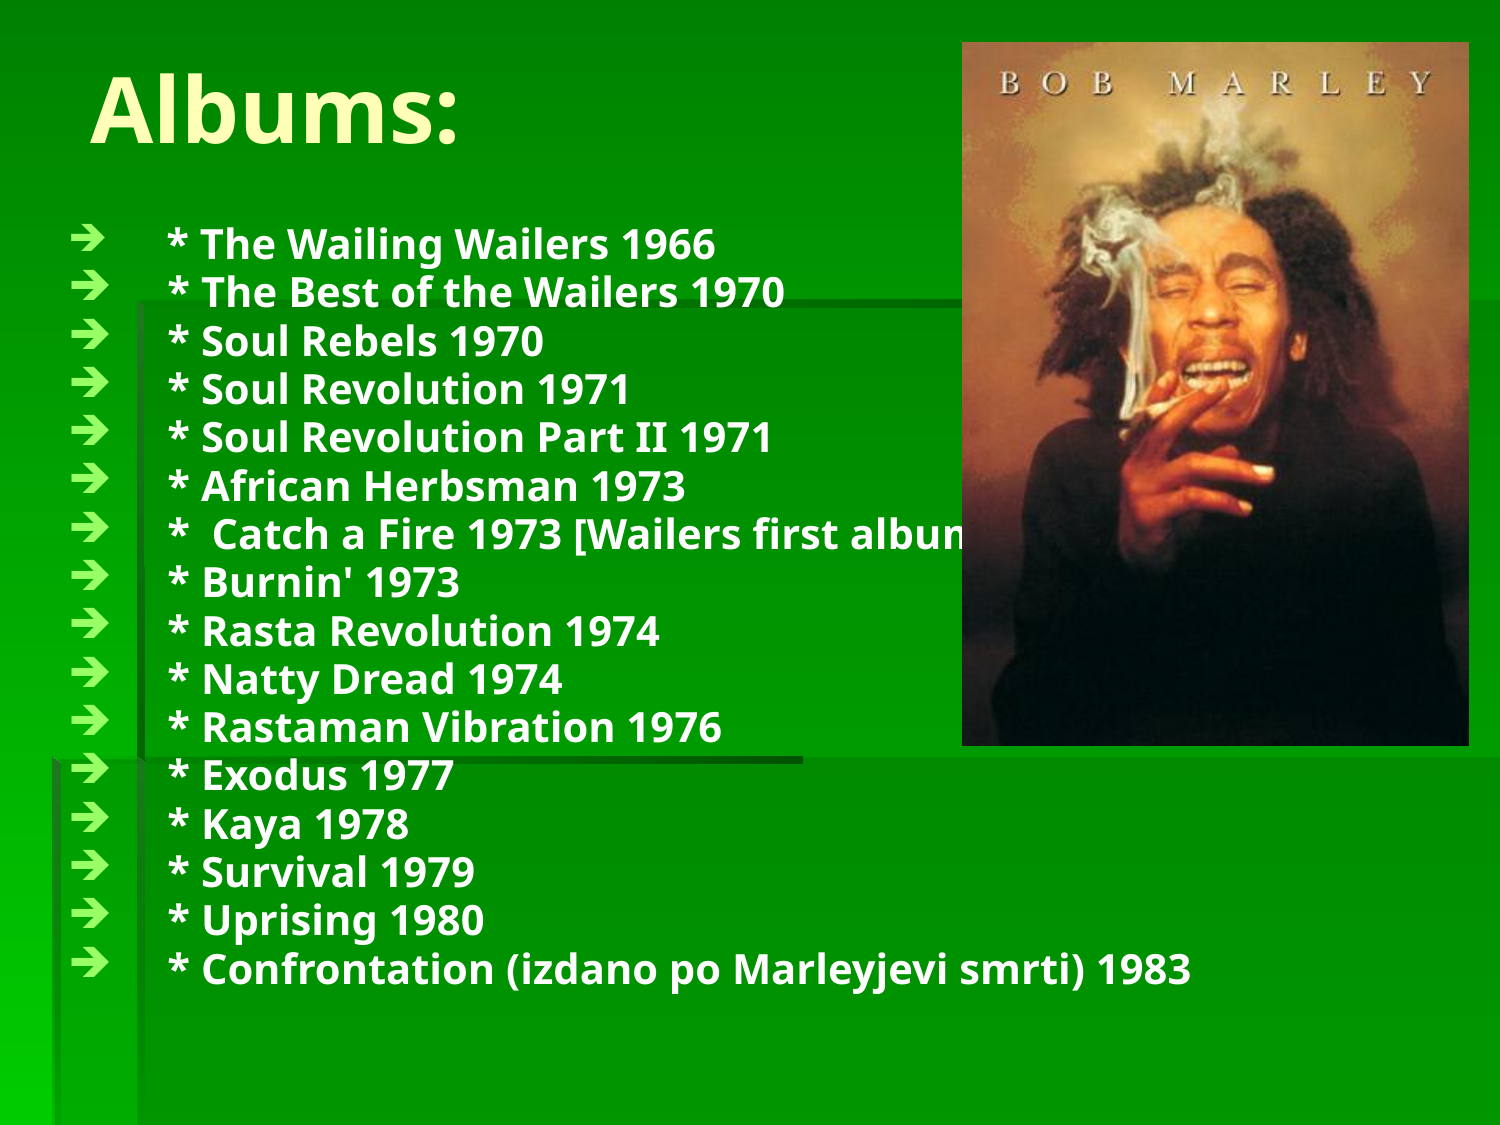

# Albums:
 * The Wailing Wailers 1966
 * The Best of the Wailers 1970
 * Soul Rebels 1970
 * Soul Revolution 1971
 * Soul Revolution Part II 1971
 * African Herbsman 1973
 * Catch a Fire 1973 [Wailers first album]
 * Burnin' 1973
 * Rasta Revolution 1974
 * Natty Dread 1974
 * Rastaman Vibration 1976
 * Exodus 1977
 * Kaya 1978
 * Survival 1979
 * Uprising 1980
 * Confrontation (izdano po Marleyjevi smrti) 1983